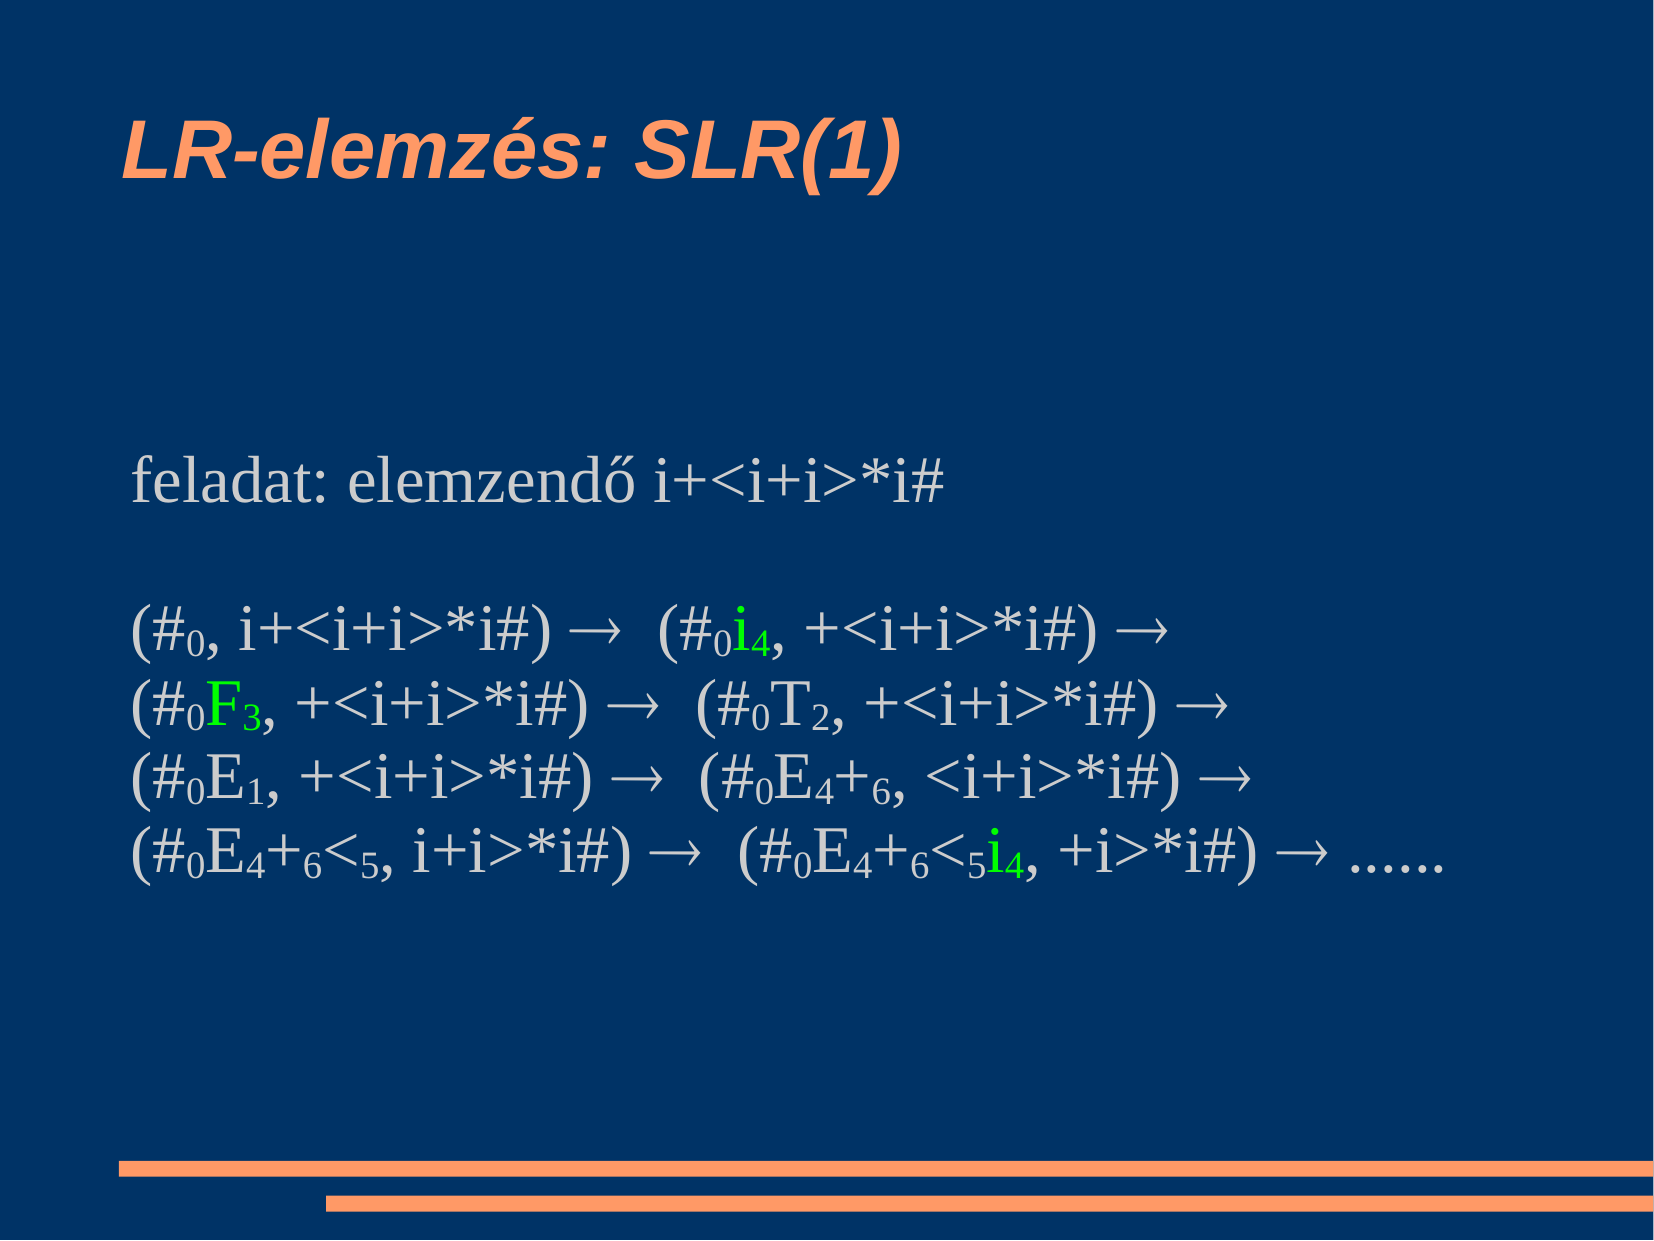

# LR-elemzés: SLR(1)
feladat: elemzendő i+<i+i>*i#
(#0, i+<i+i>*i#) ® (#0i4, +<i+i>*i#) ®
(#0F3, +<i+i>*i#) ® (#0T2, +<i+i>*i#) ®
(#0E1, +<i+i>*i#) ® (#0E4+6, <i+i>*i#) ®
(#0E4+6<5, i+i>*i#) ® (#0E4+6<5i4, +i>*i#) ® ......